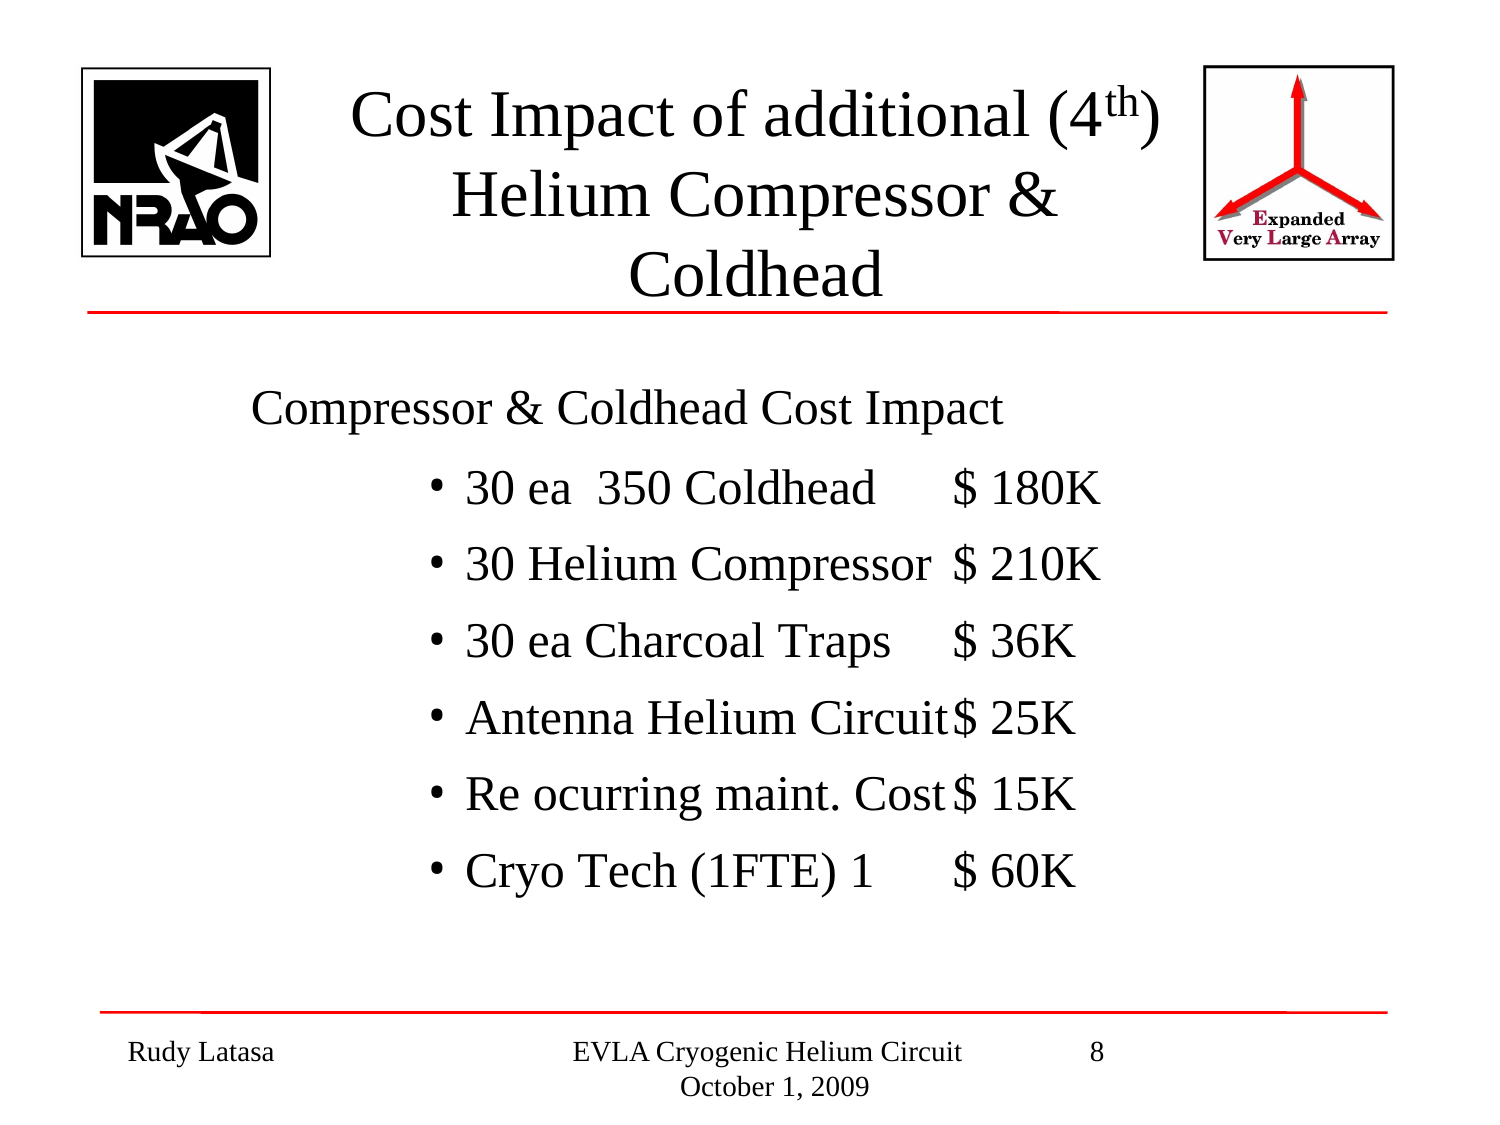

# Cost Impact of additional (4th) Helium Compressor & Coldhead
 Compressor & Coldhead Cost Impact
30 ea 350 Coldhead 	$ 180K
30 Helium Compressor	$ 210K
30 ea Charcoal Traps	$ 36K
Antenna Helium Circuit	$ 25K
Re ocurring maint. Cost	$ 15K
Cryo Tech (1FTE) 1		$ 60K
Rudy Latasa
EVLA Cryogenic Helium Circuit
October 1, 2009